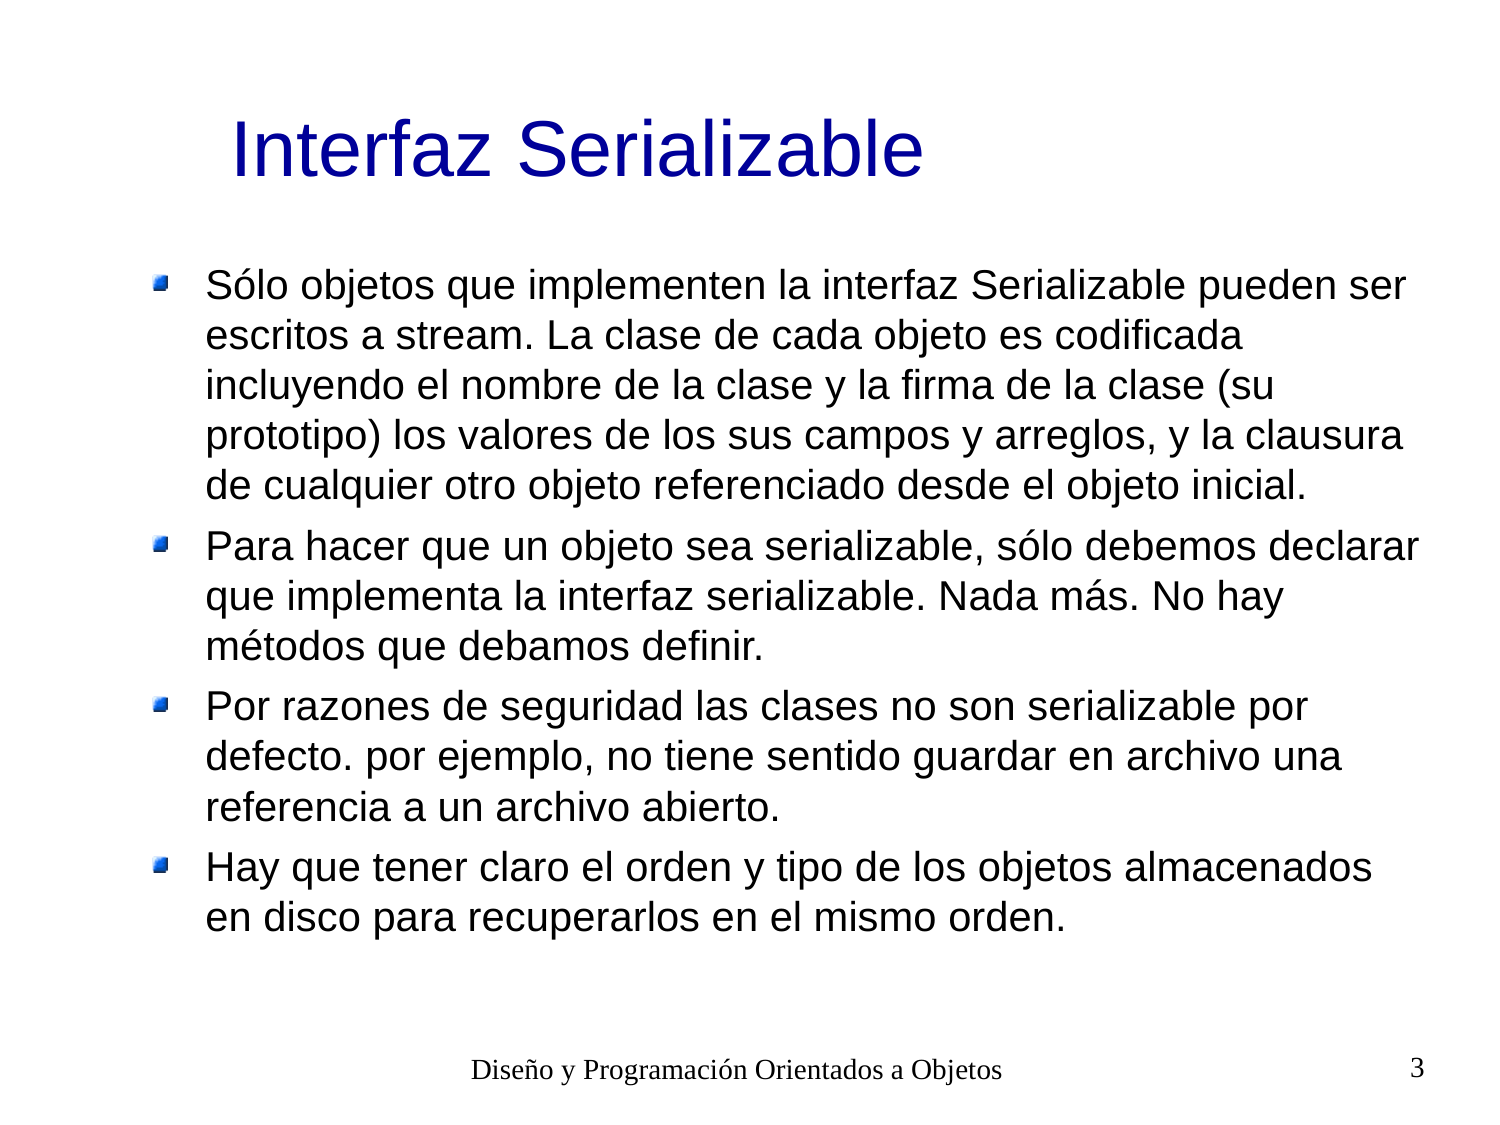

# Interfaz Serializable
Sólo objetos que implementen la interfaz Serializable pueden ser escritos a stream. La clase de cada objeto es codificada incluyendo el nombre de la clase y la firma de la clase (su prototipo) los valores de los sus campos y arreglos, y la clausura de cualquier otro objeto referenciado desde el objeto inicial.
Para hacer que un objeto sea serializable, sólo debemos declarar que implementa la interfaz serializable. Nada más. No hay métodos que debamos definir.
Por razones de seguridad las clases no son serializable por defecto. por ejemplo, no tiene sentido guardar en archivo una referencia a un archivo abierto.
Hay que tener claro el orden y tipo de los objetos almacenados en disco para recuperarlos en el mismo orden.
3